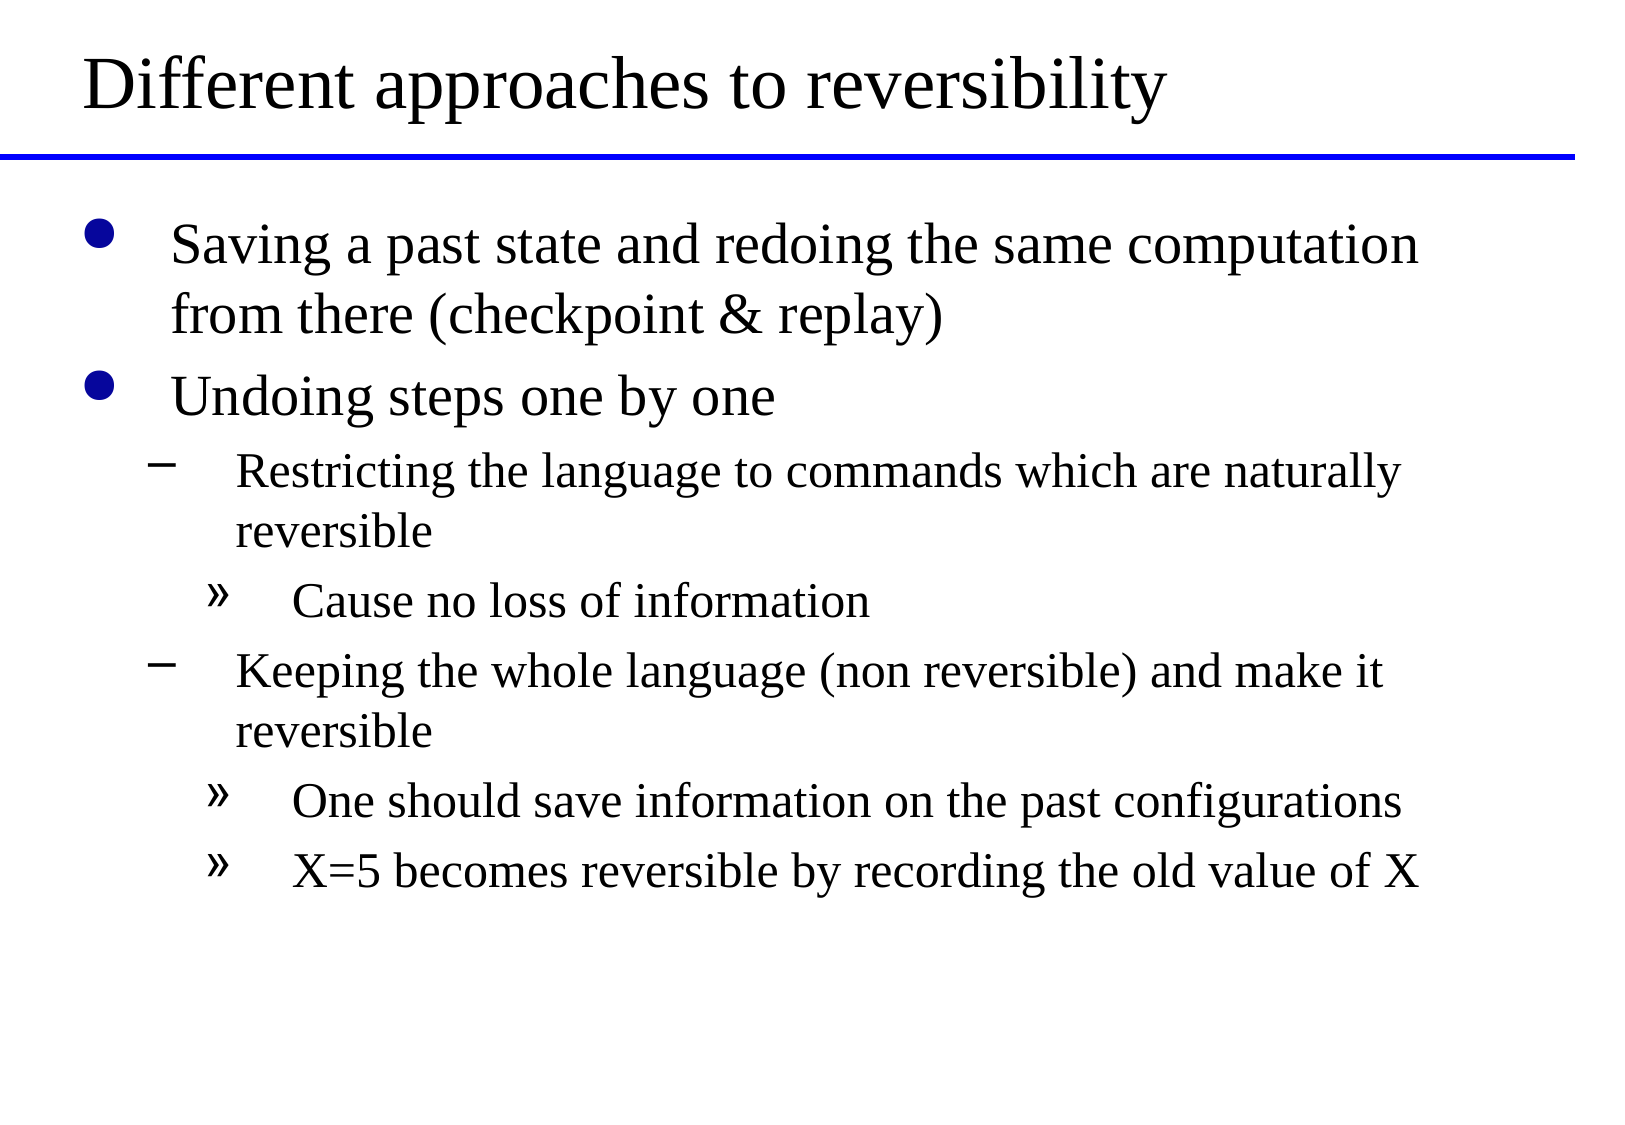

# Different approaches to reversibility
Saving a past state and redoing the same computation from there (checkpoint & replay)
Undoing steps one by one
Restricting the language to commands which are naturally reversible
Cause no loss of information
Keeping the whole language (non reversible) and make it reversible
One should save information on the past configurations
X=5 becomes reversible by recording the old value of X